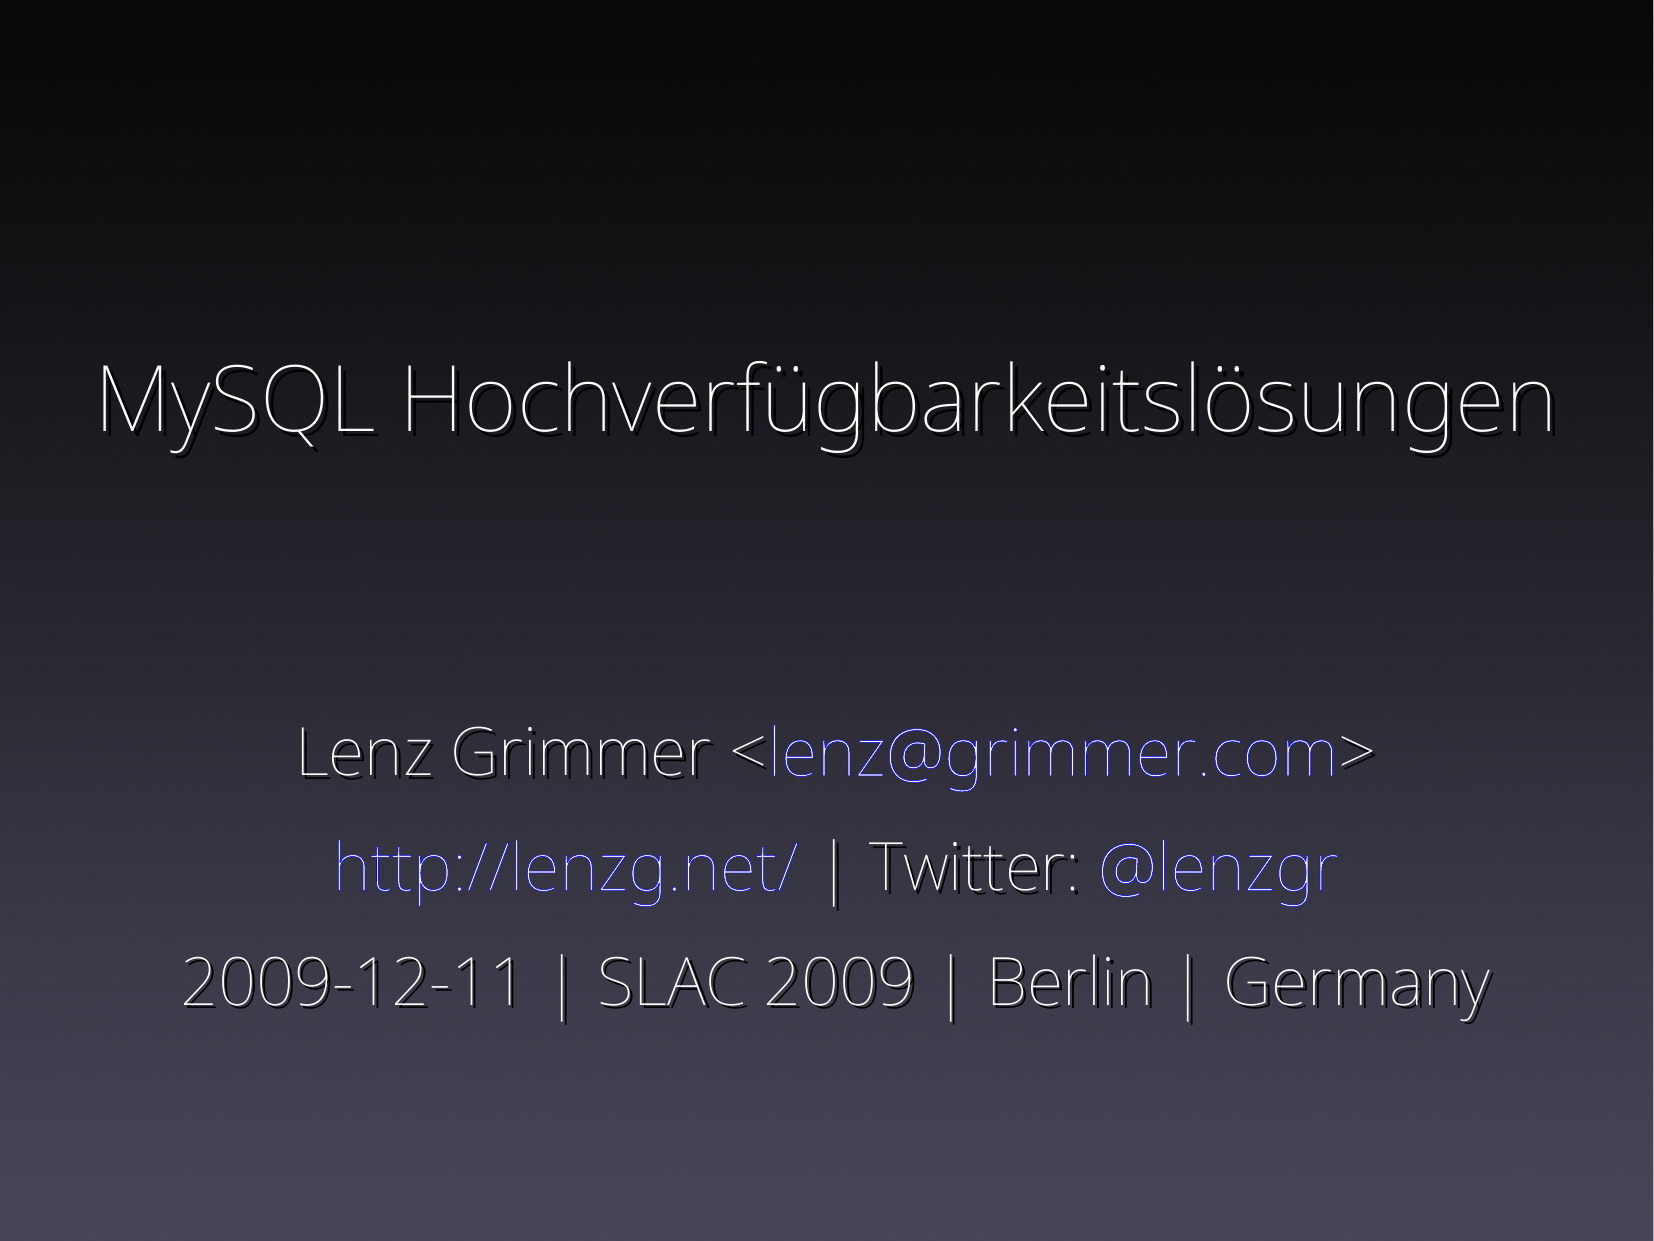

# MySQL Hochverfügbarkeitslösungen
Lenz Grimmer <lenz@grimmer.com>
http://lenzg.net/ | Twitter: @lenzgr
2009-12-11 | SLAC 2009 | Berlin | Germany